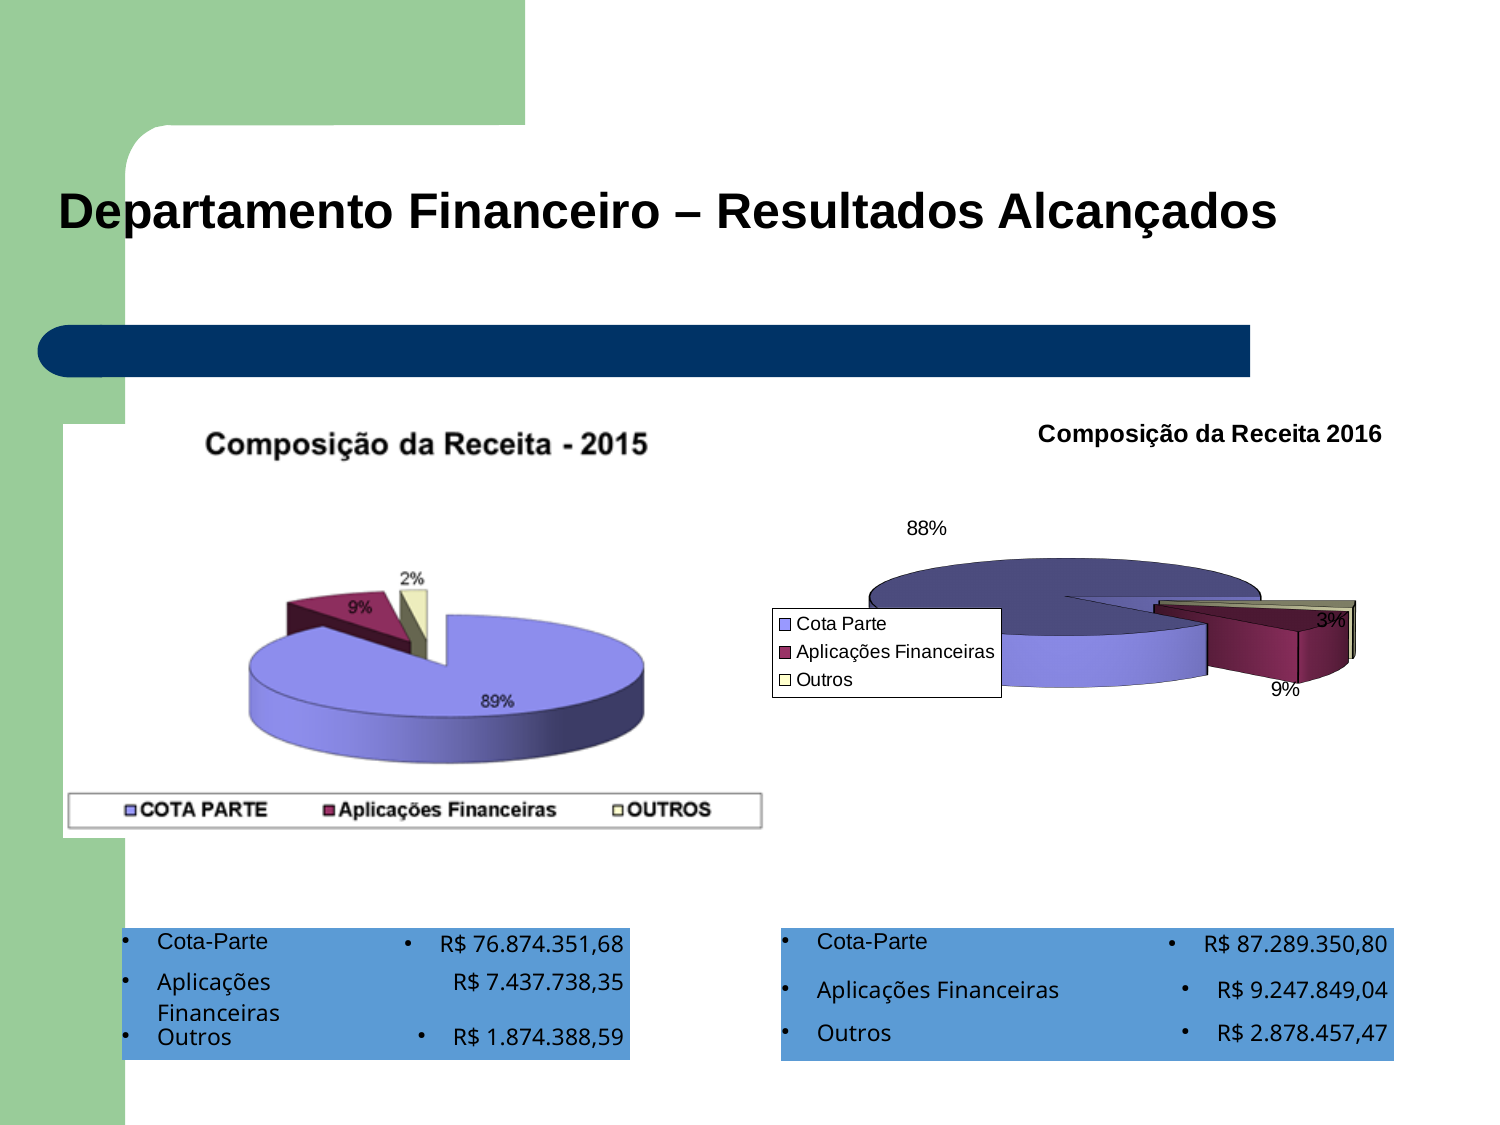

Departamento Financeiro – Resultados Alcançados
[unsupported chart]
| Cota-Parte | R$ 76.874.351,68 |
| --- | --- |
| Aplicações Financeiras | R$ 7.437.738,35 |
| Outros | R$ 1.874.388,59 |
| Cota-Parte | R$ 87.289.350,80 |
| --- | --- |
| Aplicações Financeiras | R$ 9.247.849,04 |
| Outros | R$ 2.878.457,47 |